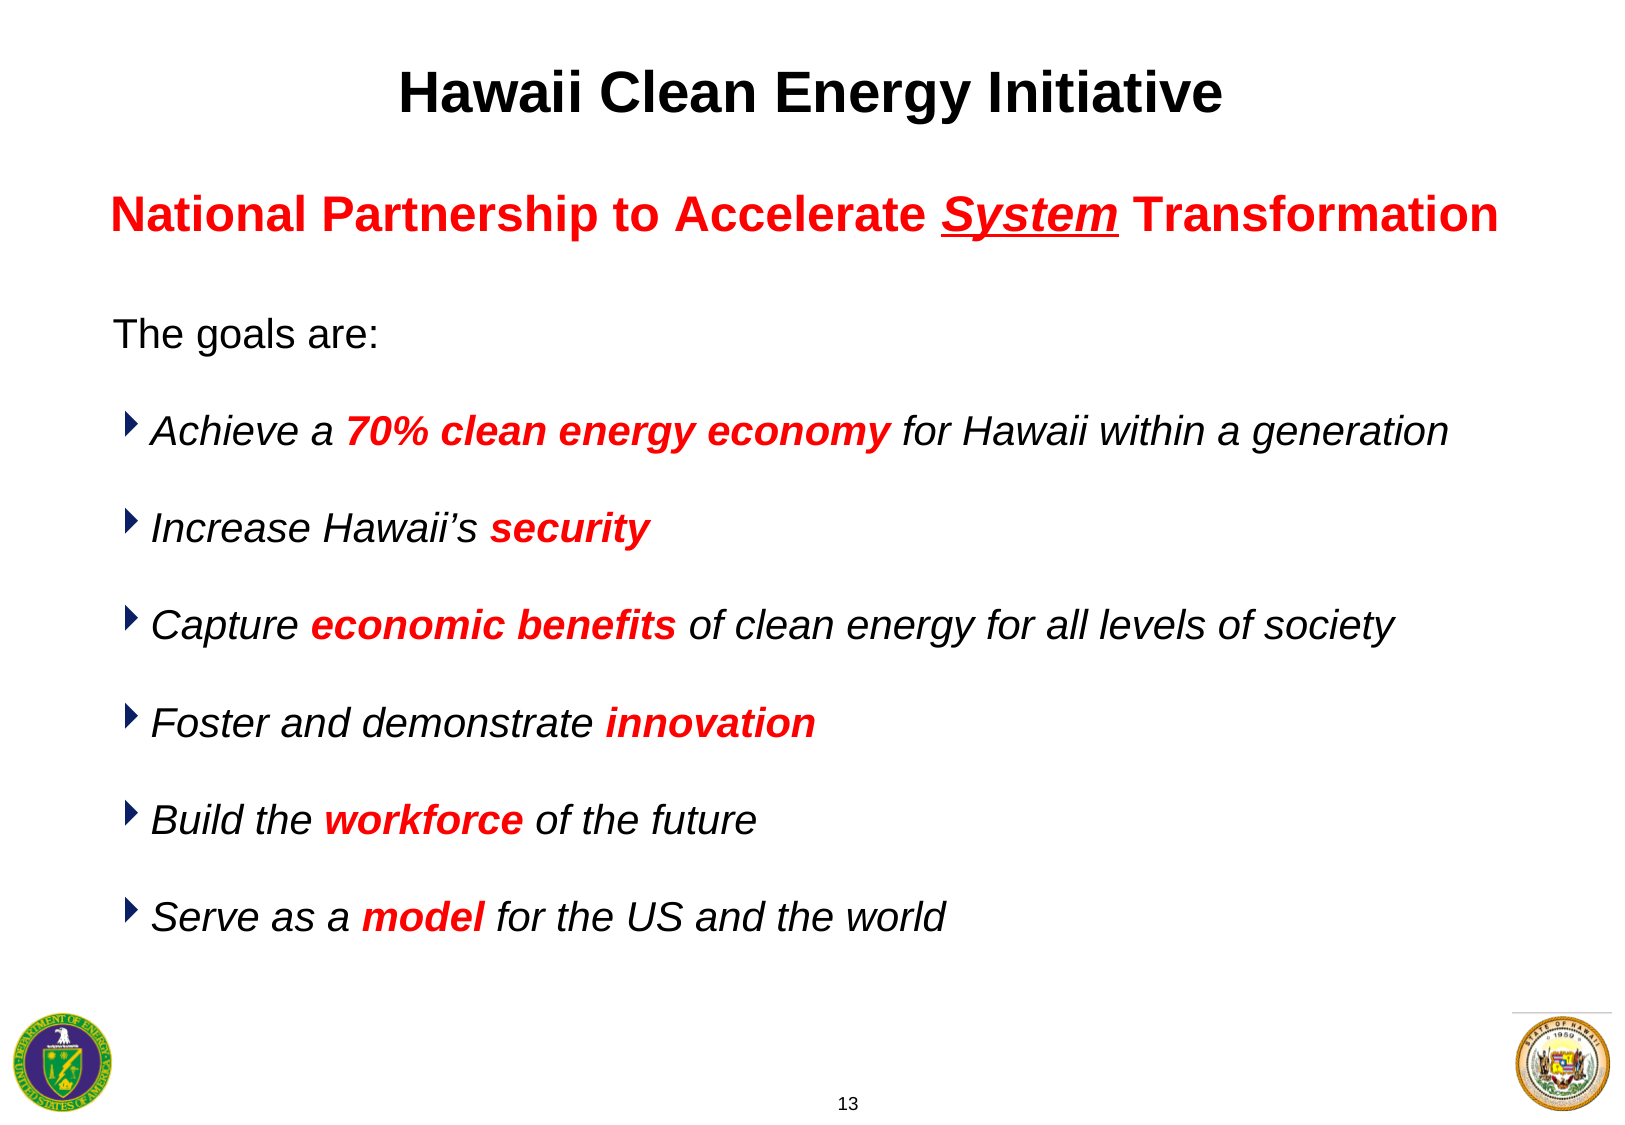

# Hawaii Clean Energy Initiative National Partnership to Accelerate System Transformation
The goals are:
Achieve a 70% clean energy economy for Hawaii within a generation
Increase Hawaii’s security
Capture economic benefits of clean energy for all levels of society
Foster and demonstrate innovation
Build the workforce of the future
Serve as a model for the US and the world